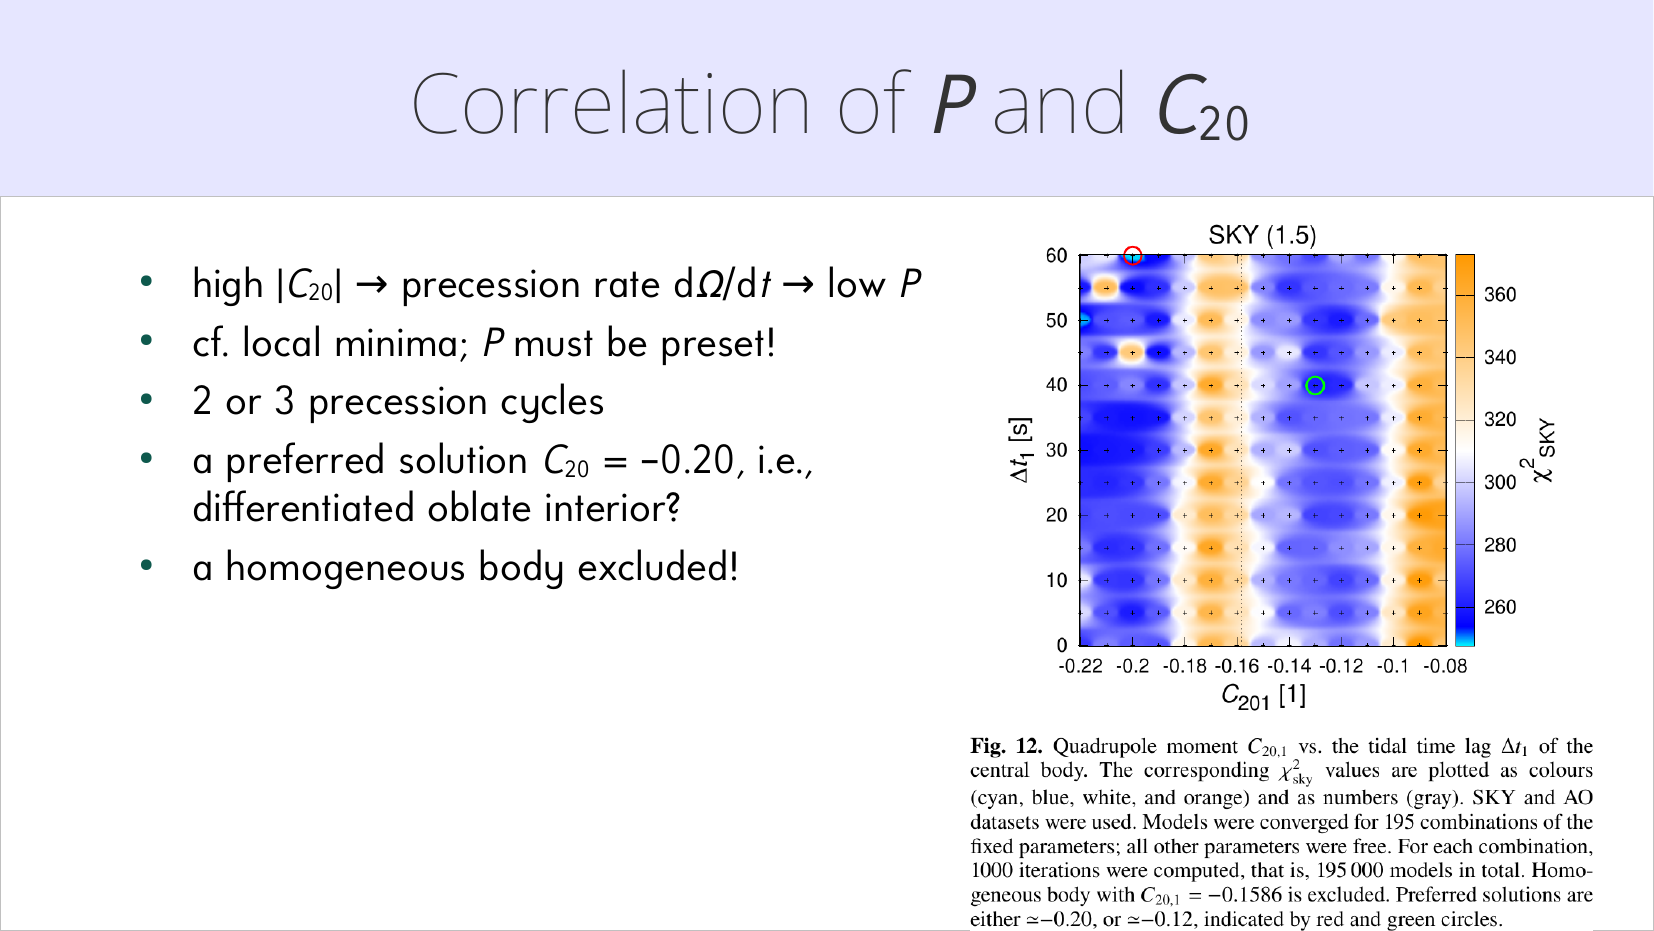

# Correlation of P and C20
high |C20| → precession rate dΩ/dt → low P
cf. local minima; P must be preset!
2 or 3 precession cycles
a preferred solution C20 = −0.20, i.e., differentiated oblate interior?
a homogeneous body excluded!